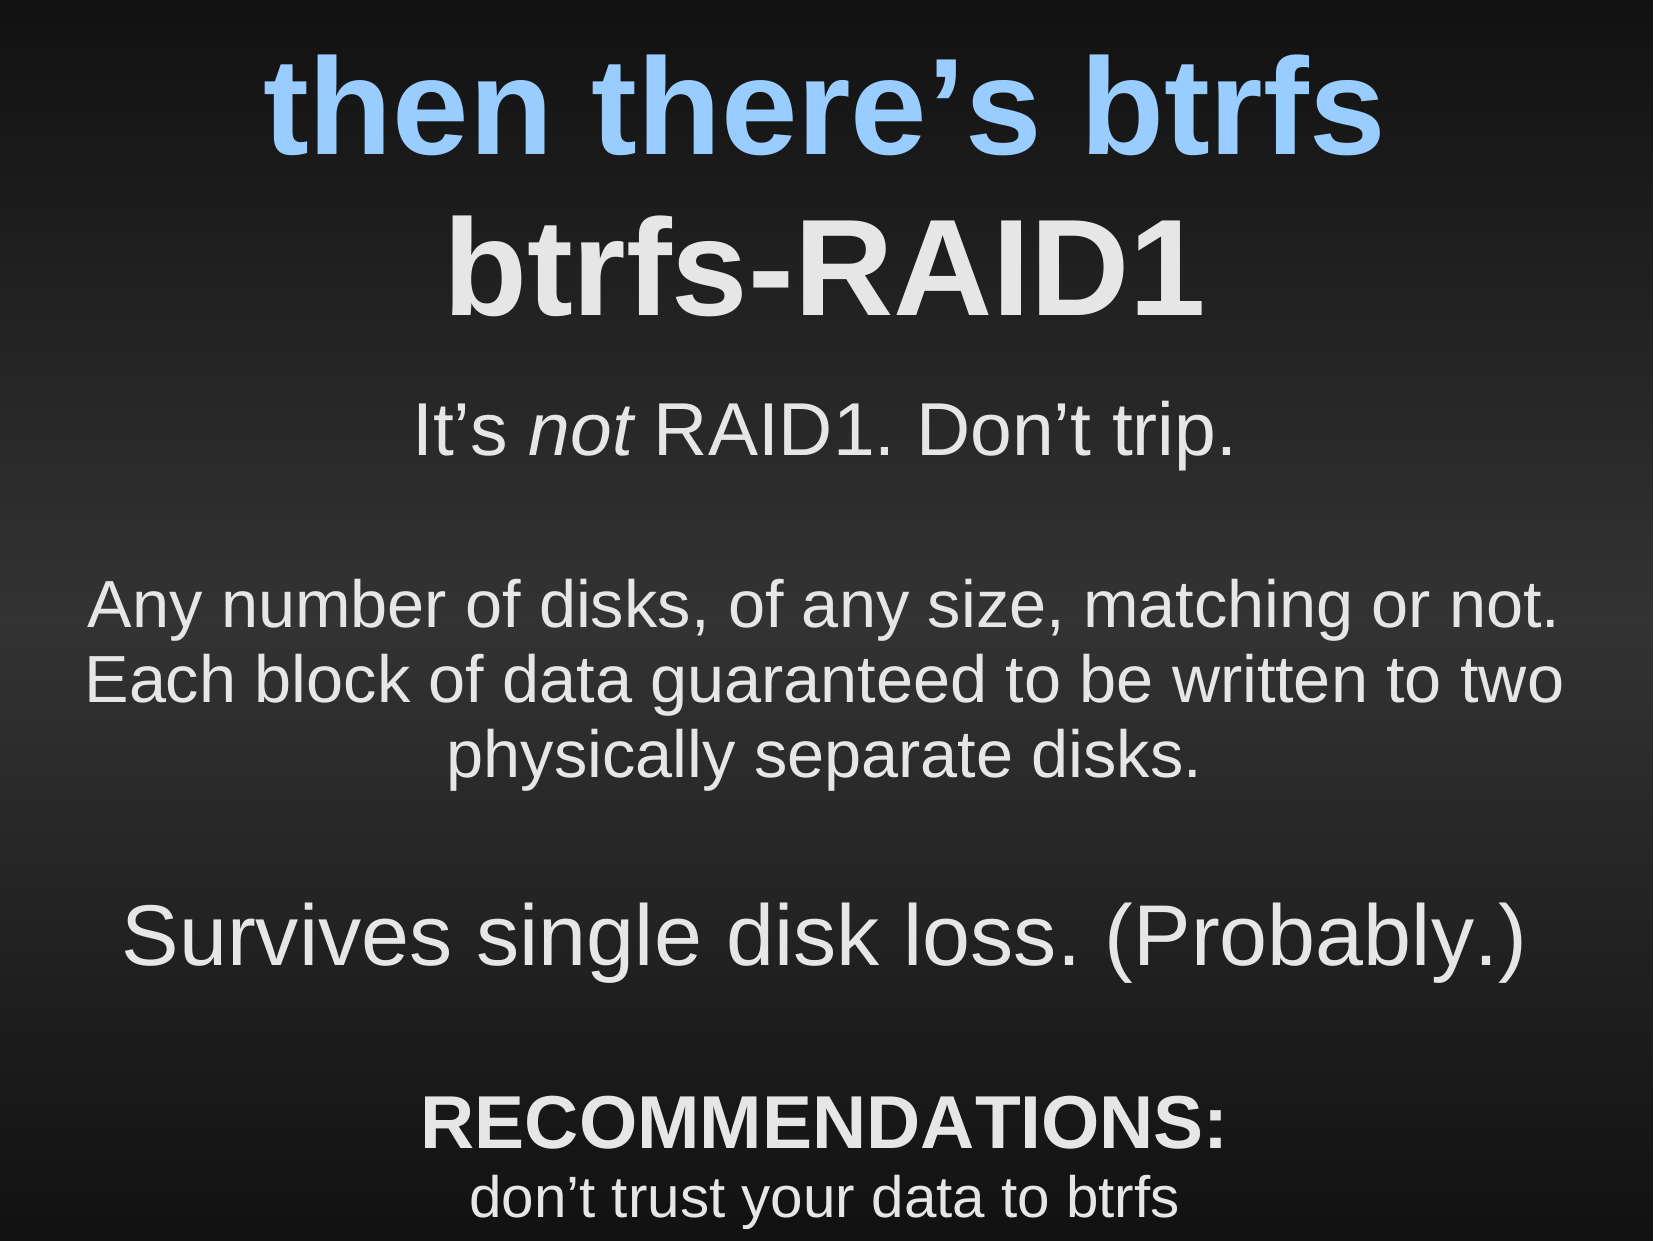

# then there’s btrfs
btrfs-RAID1
It’s not RAID1. Don’t trip.
Any number of disks, of any size, matching or not.
Each block of data guaranteed to be written to two
physically separate disks.
Survives single disk loss. (Probably.)
RECOMMENDATIONS:
don’t trust your data to btrfs